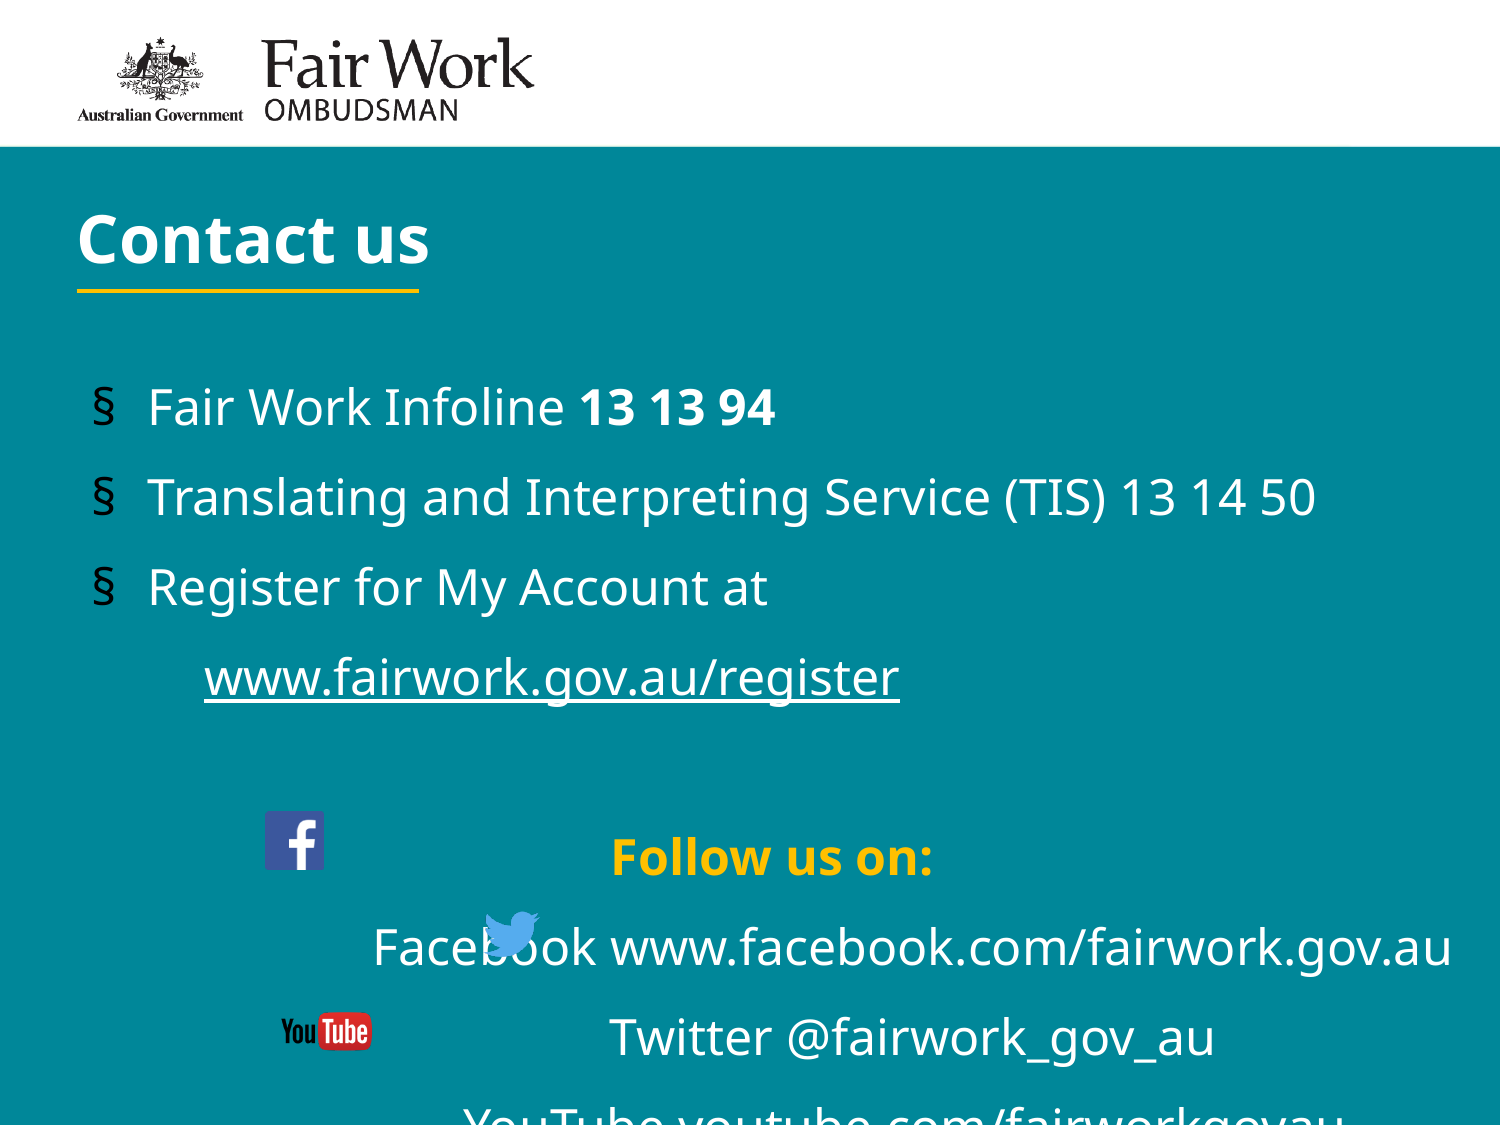

# Contact us
Fair Work Infoline 13 13 94
Translating and Interpreting Service (TIS) 13 14 50
Register for My Account at www.fairwork.gov.au/register
Follow us on:
Facebook www.facebook.com/fairwork.gov.au
Twitter @fairwork_gov_au
YouTube youtube.com/fairworkgovau